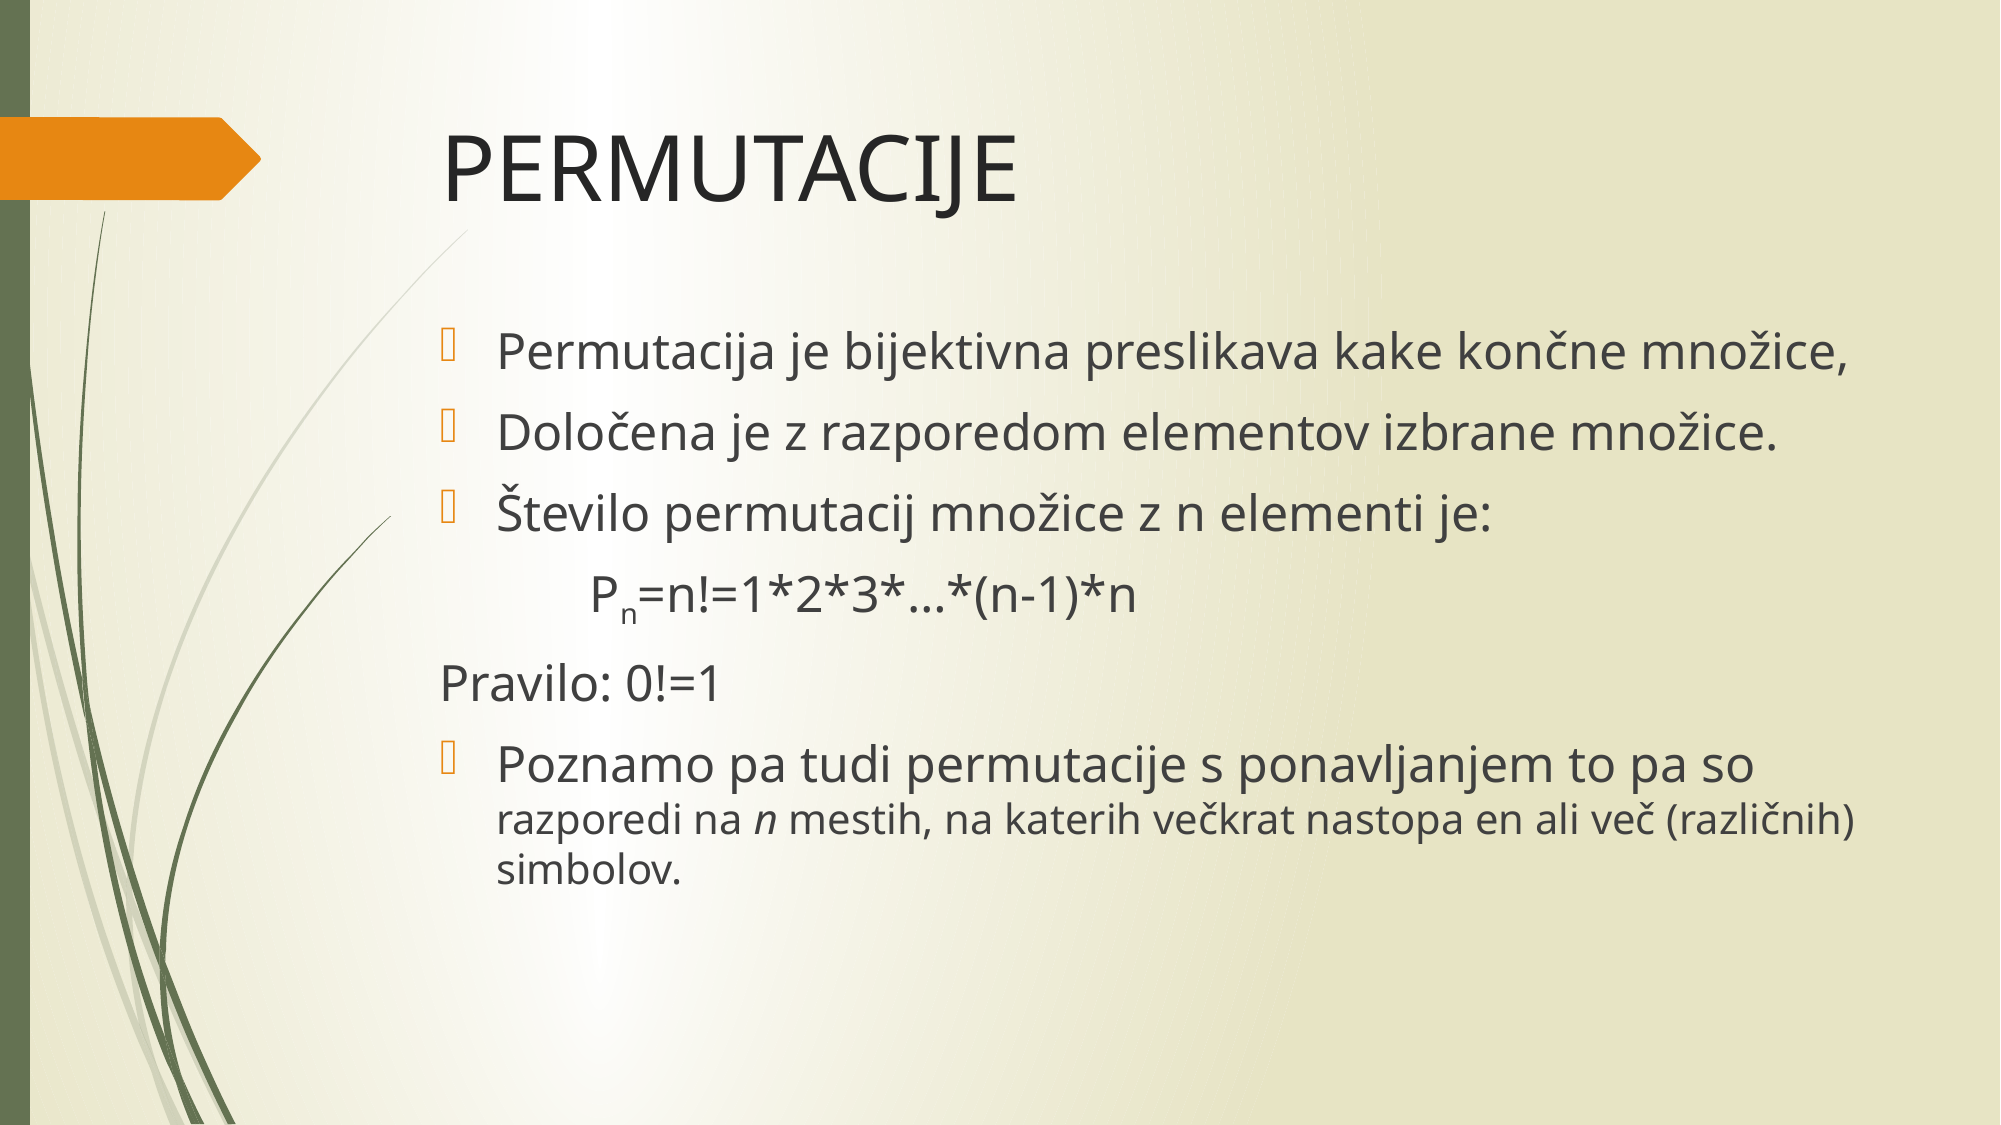

# PERMUTACIJE
Permutacija je bijektivna preslikava kake končne množice,
Določena je z razporedom elementov izbrane množice.
Število permutacij množice z n elementi je:
		Pn=n!=1*2*3*…*(n-1)*n
Pravilo: 0!=1
Poznamo pa tudi permutacije s ponavljanjem to pa so razporedi na n mestih, na katerih večkrat nastopa en ali več (različnih) simbolov.